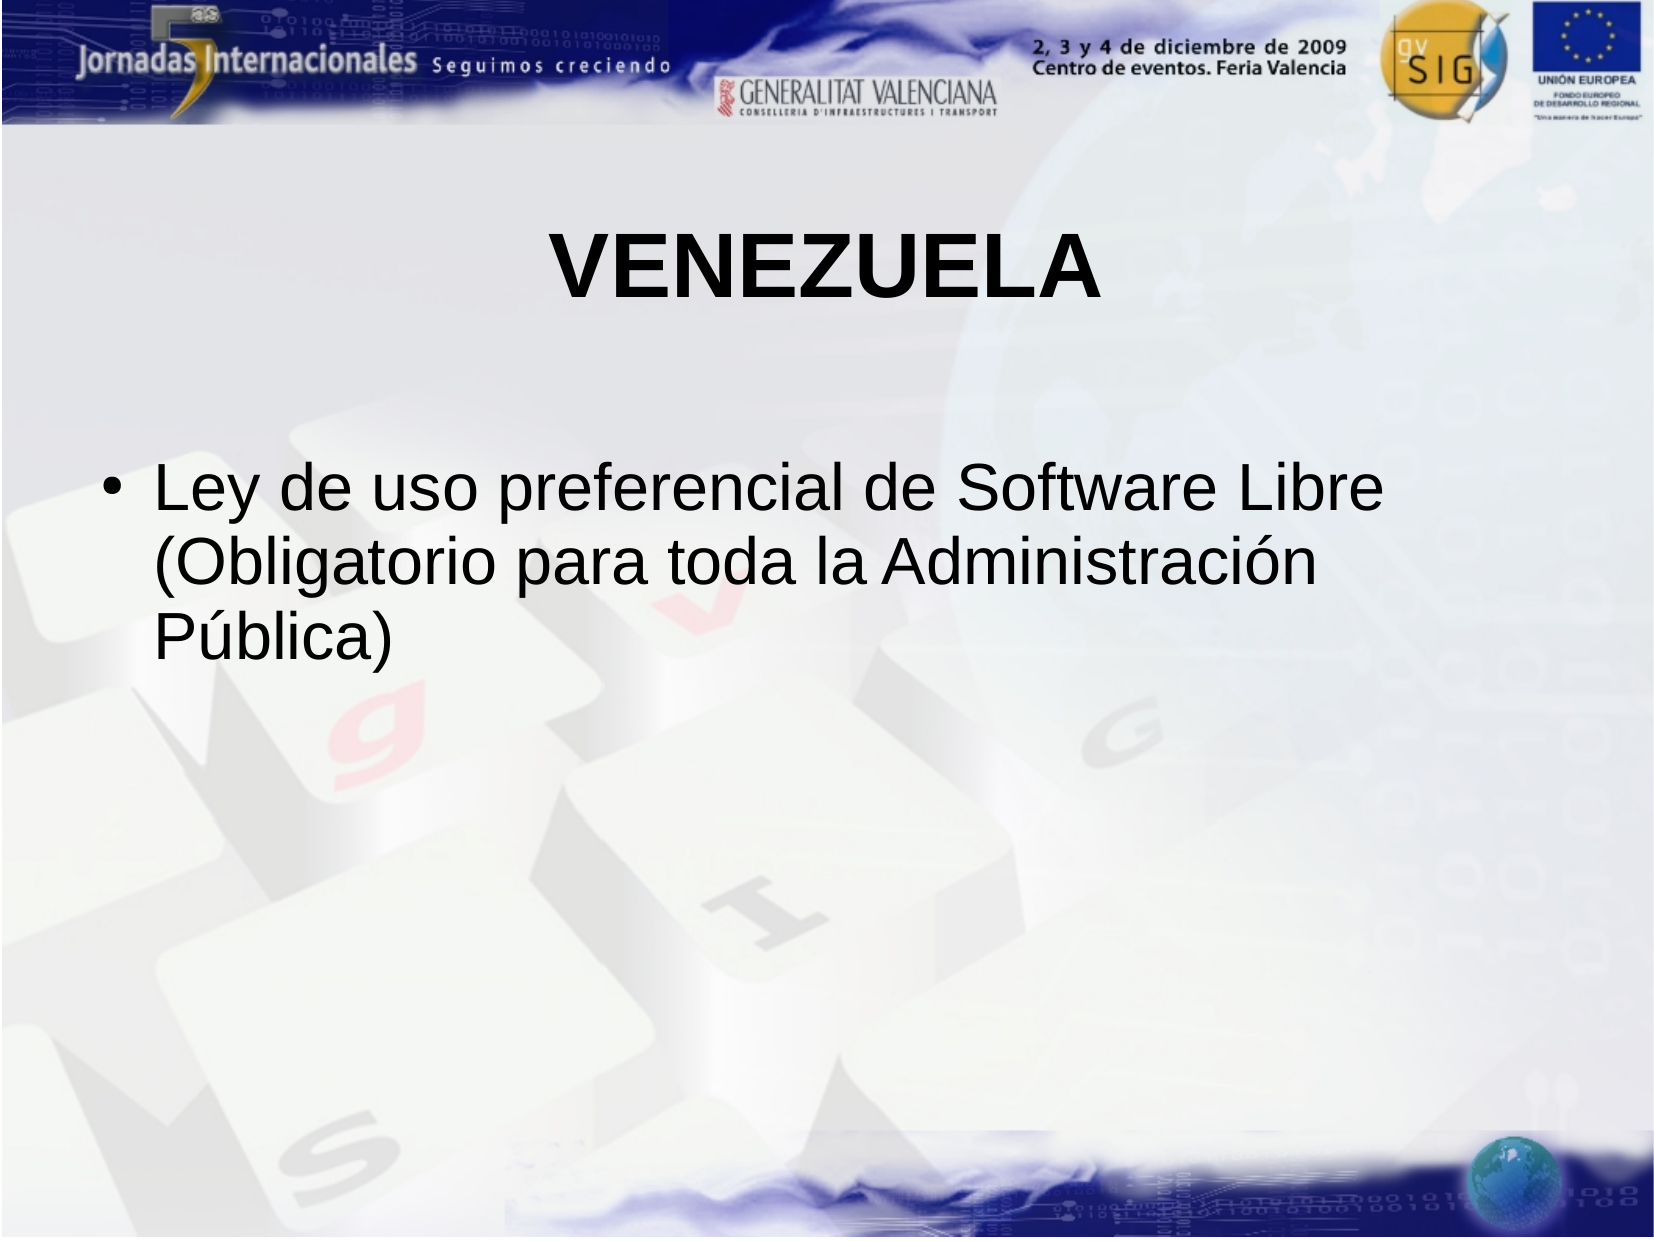

# VENEZUELA
Ley de uso preferencial de Software Libre (Obligatorio para toda la Administración Pública)